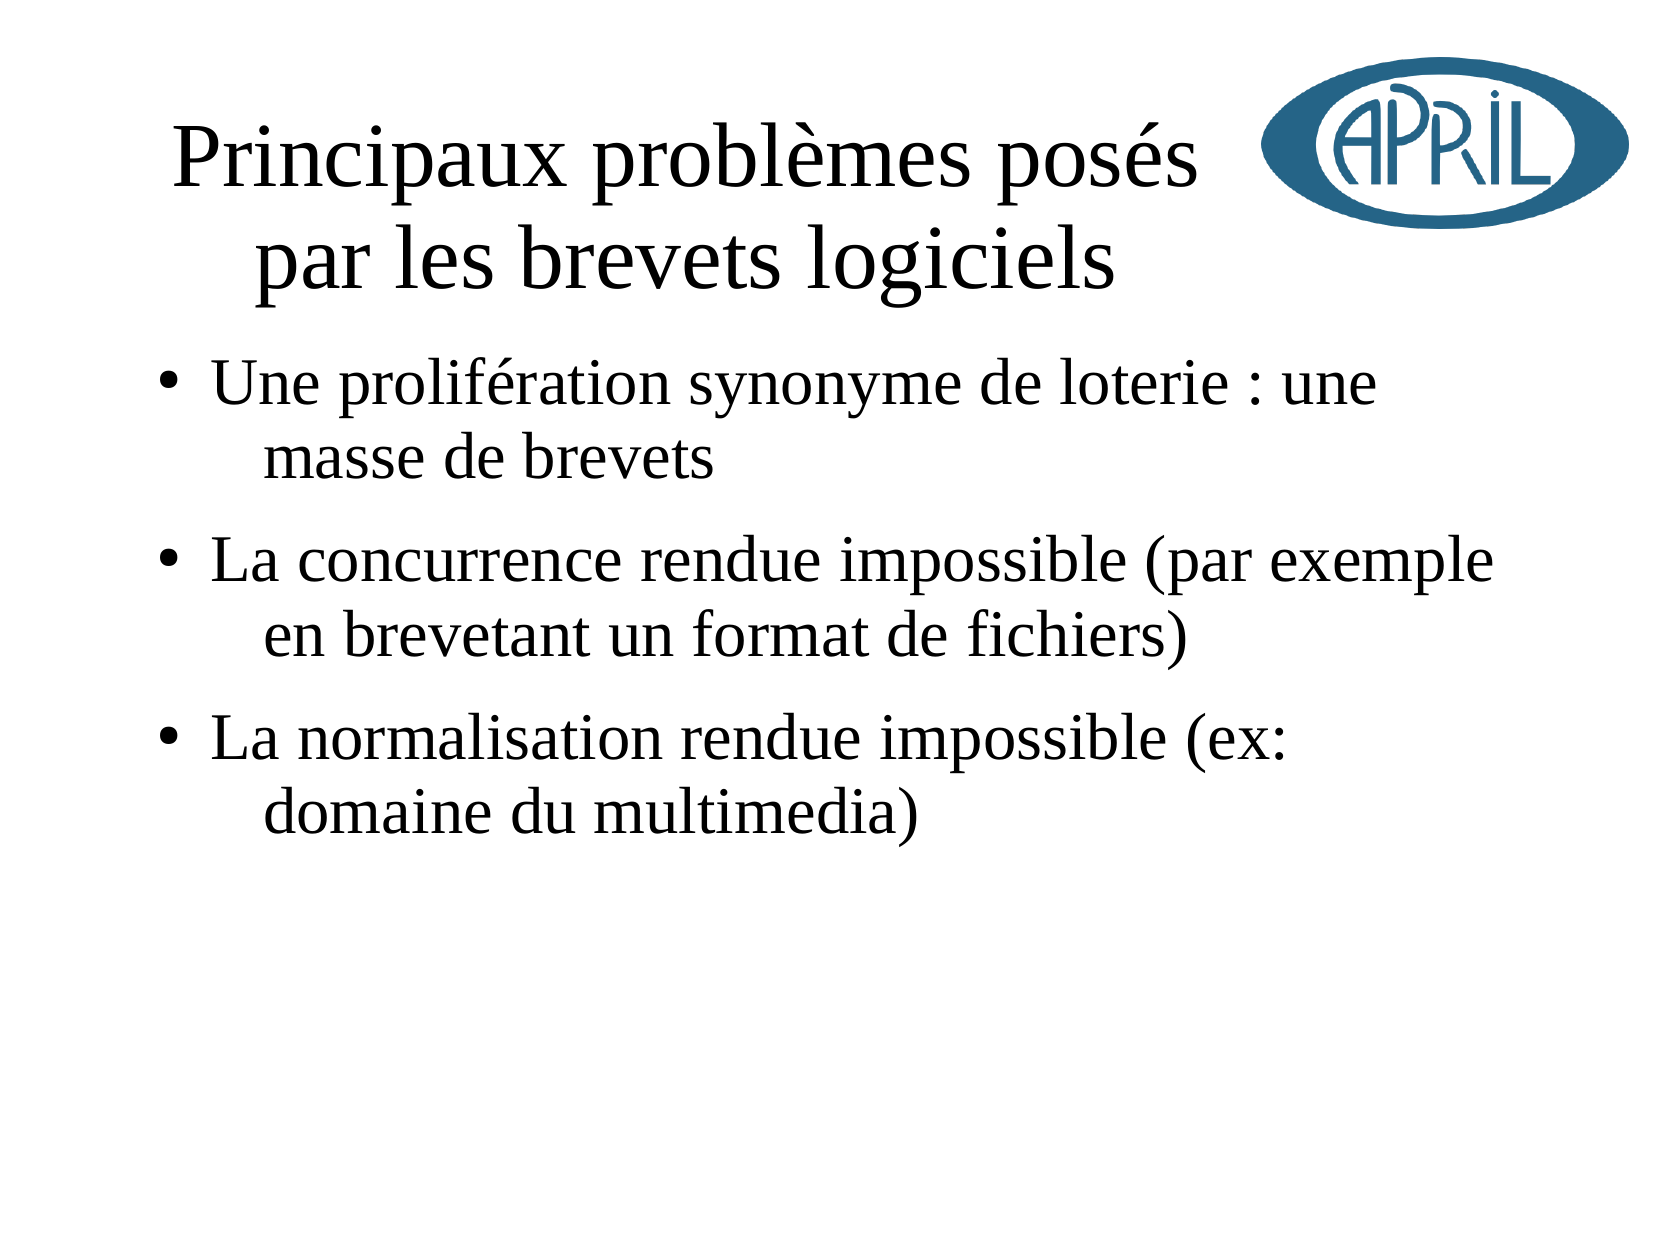

# Principaux problèmes posés par les brevets logiciels
Une prolifération synonyme de loterie : une masse de brevets
La concurrence rendue impossible (par exemple en brevetant un format de fichiers)
La normalisation rendue impossible (ex: domaine du multimedia)